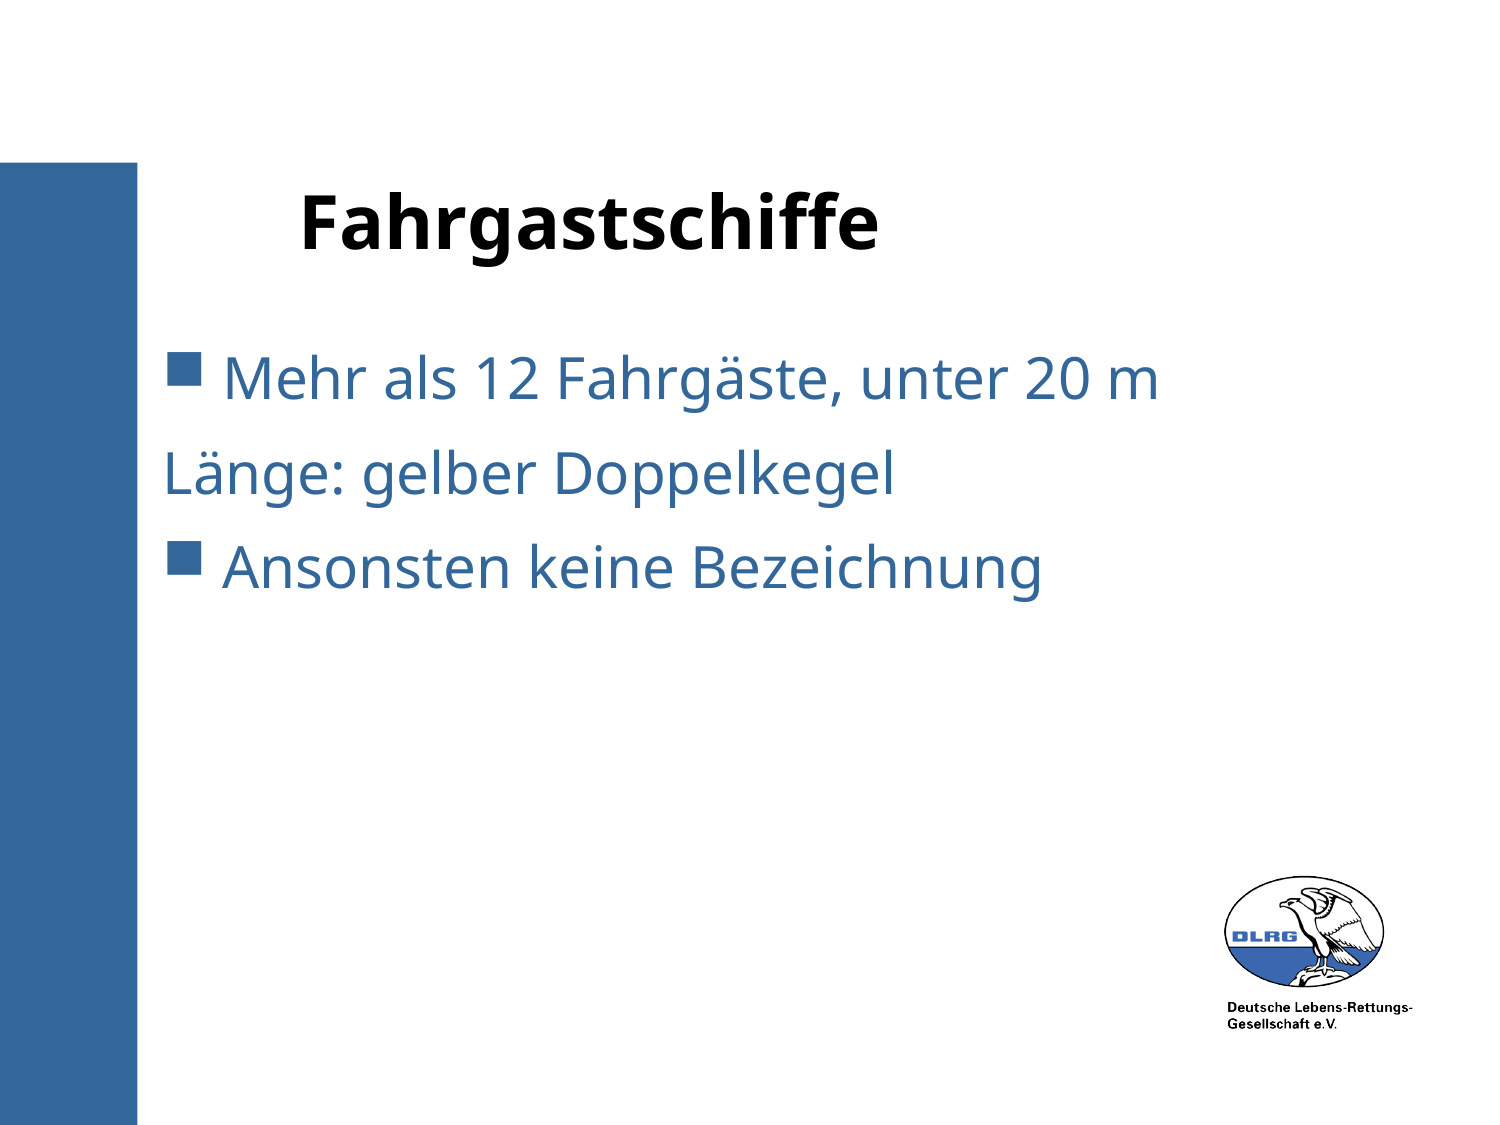

#
Fahrgastschiffe
 Mehr als 12 Fahrgäste, unter 20 m Länge: gelber Doppelkegel
 Ansonsten keine Bezeichnung